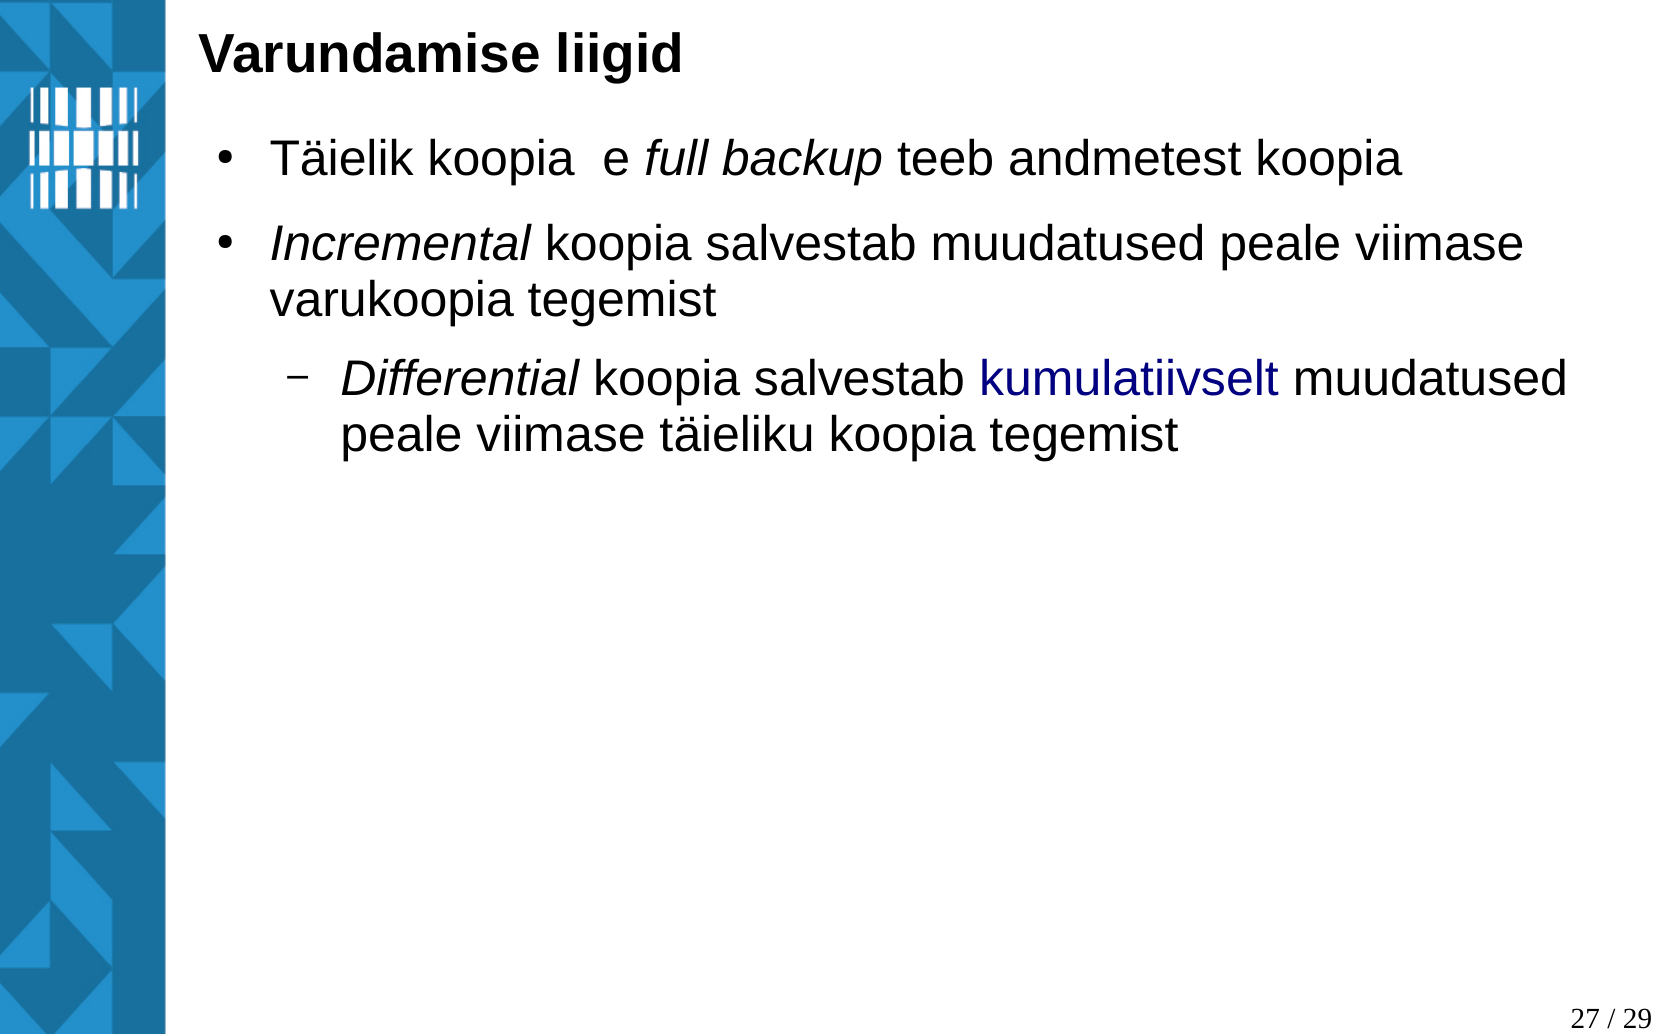

# Varundamise liigid
Täielik koopia e full backup teeb andmetest koopia
Incremental koopia salvestab muudatused peale viimase varukoopia tegemist
Differential koopia salvestab kumulatiivselt muudatused peale viimase täieliku koopia tegemist
27